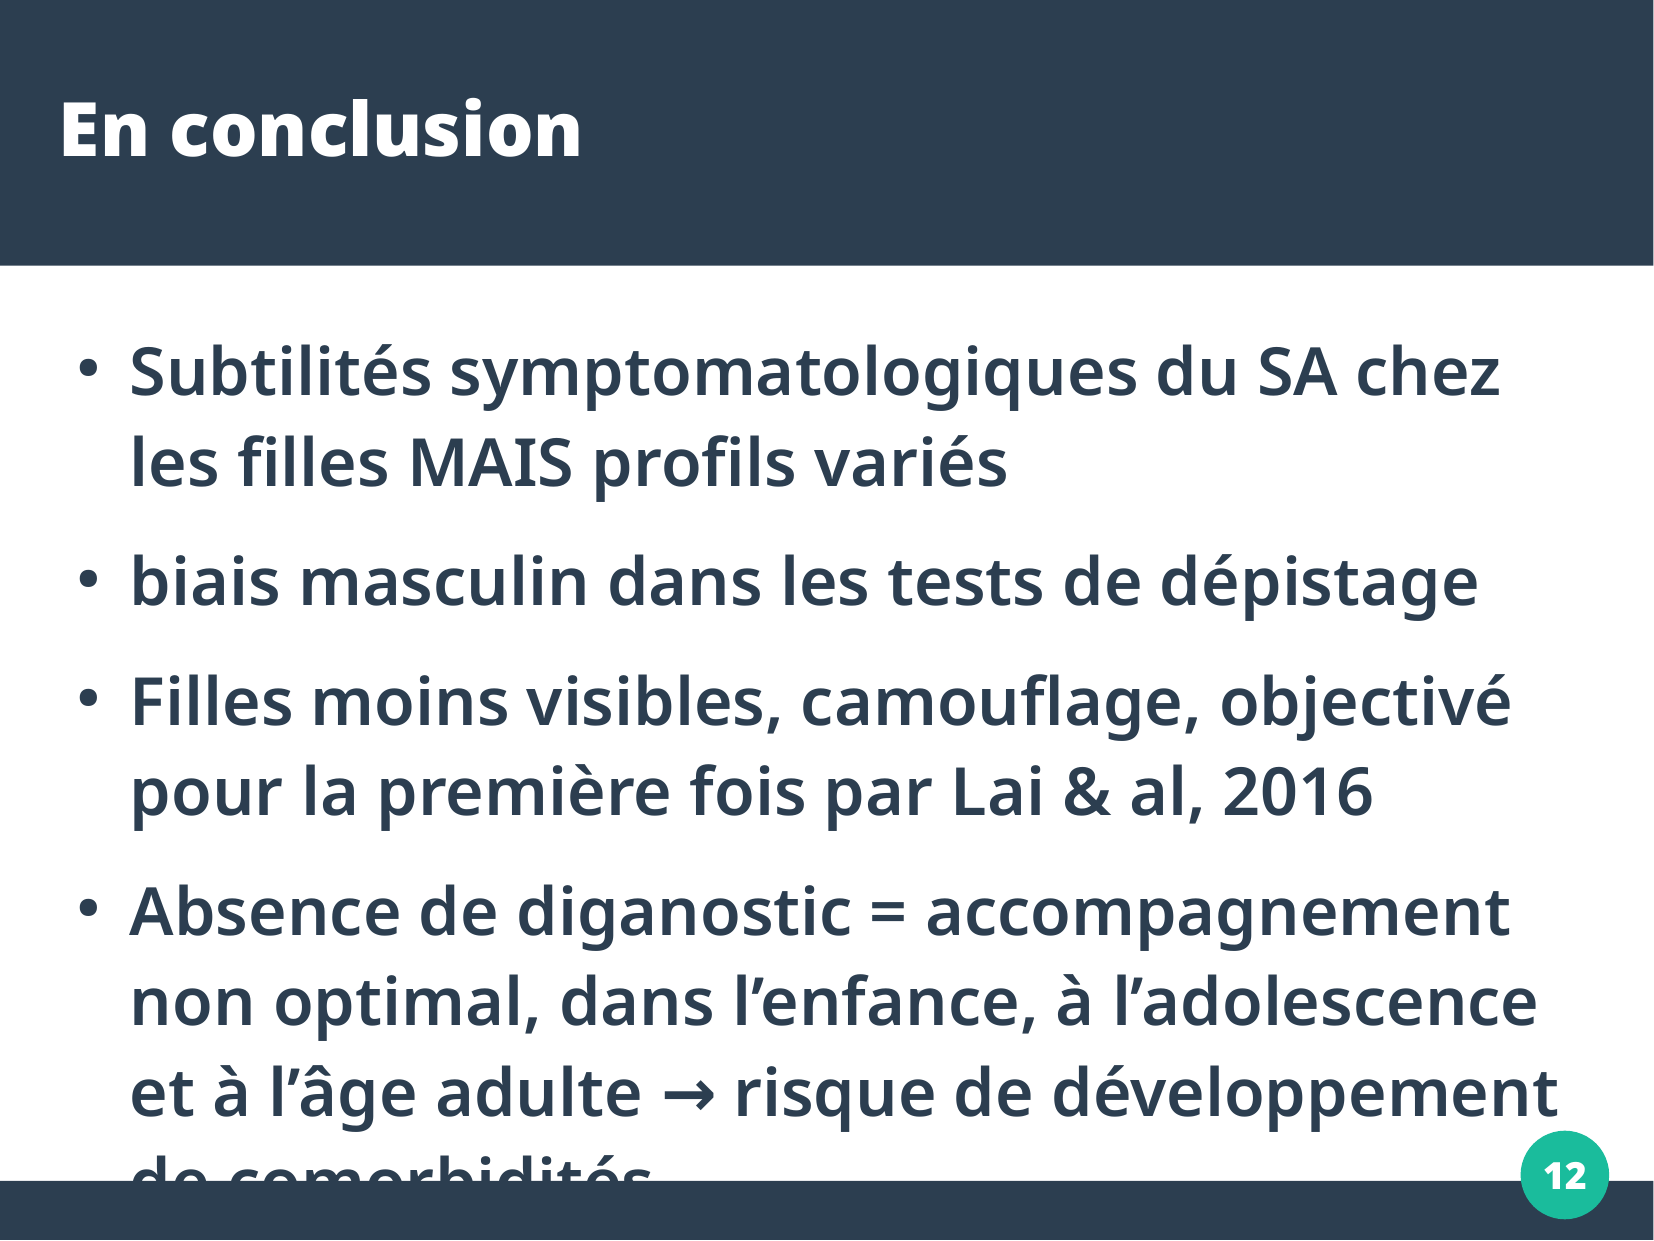

# En conclusion
Subtilités symptomatologiques du SA chez les filles MAIS profils variés
biais masculin dans les tests de dépistage
Filles moins visibles, camouflage, objectivé pour la première fois par Lai & al, 2016
Absence de diganostic = accompagnement non optimal, dans l’enfance, à l’adolescence et à l’âge adulte → risque de développement de comorbidités
NECESSITÉ DE MIEUX CONNAITRE LE PROFIL FÉMININ
12